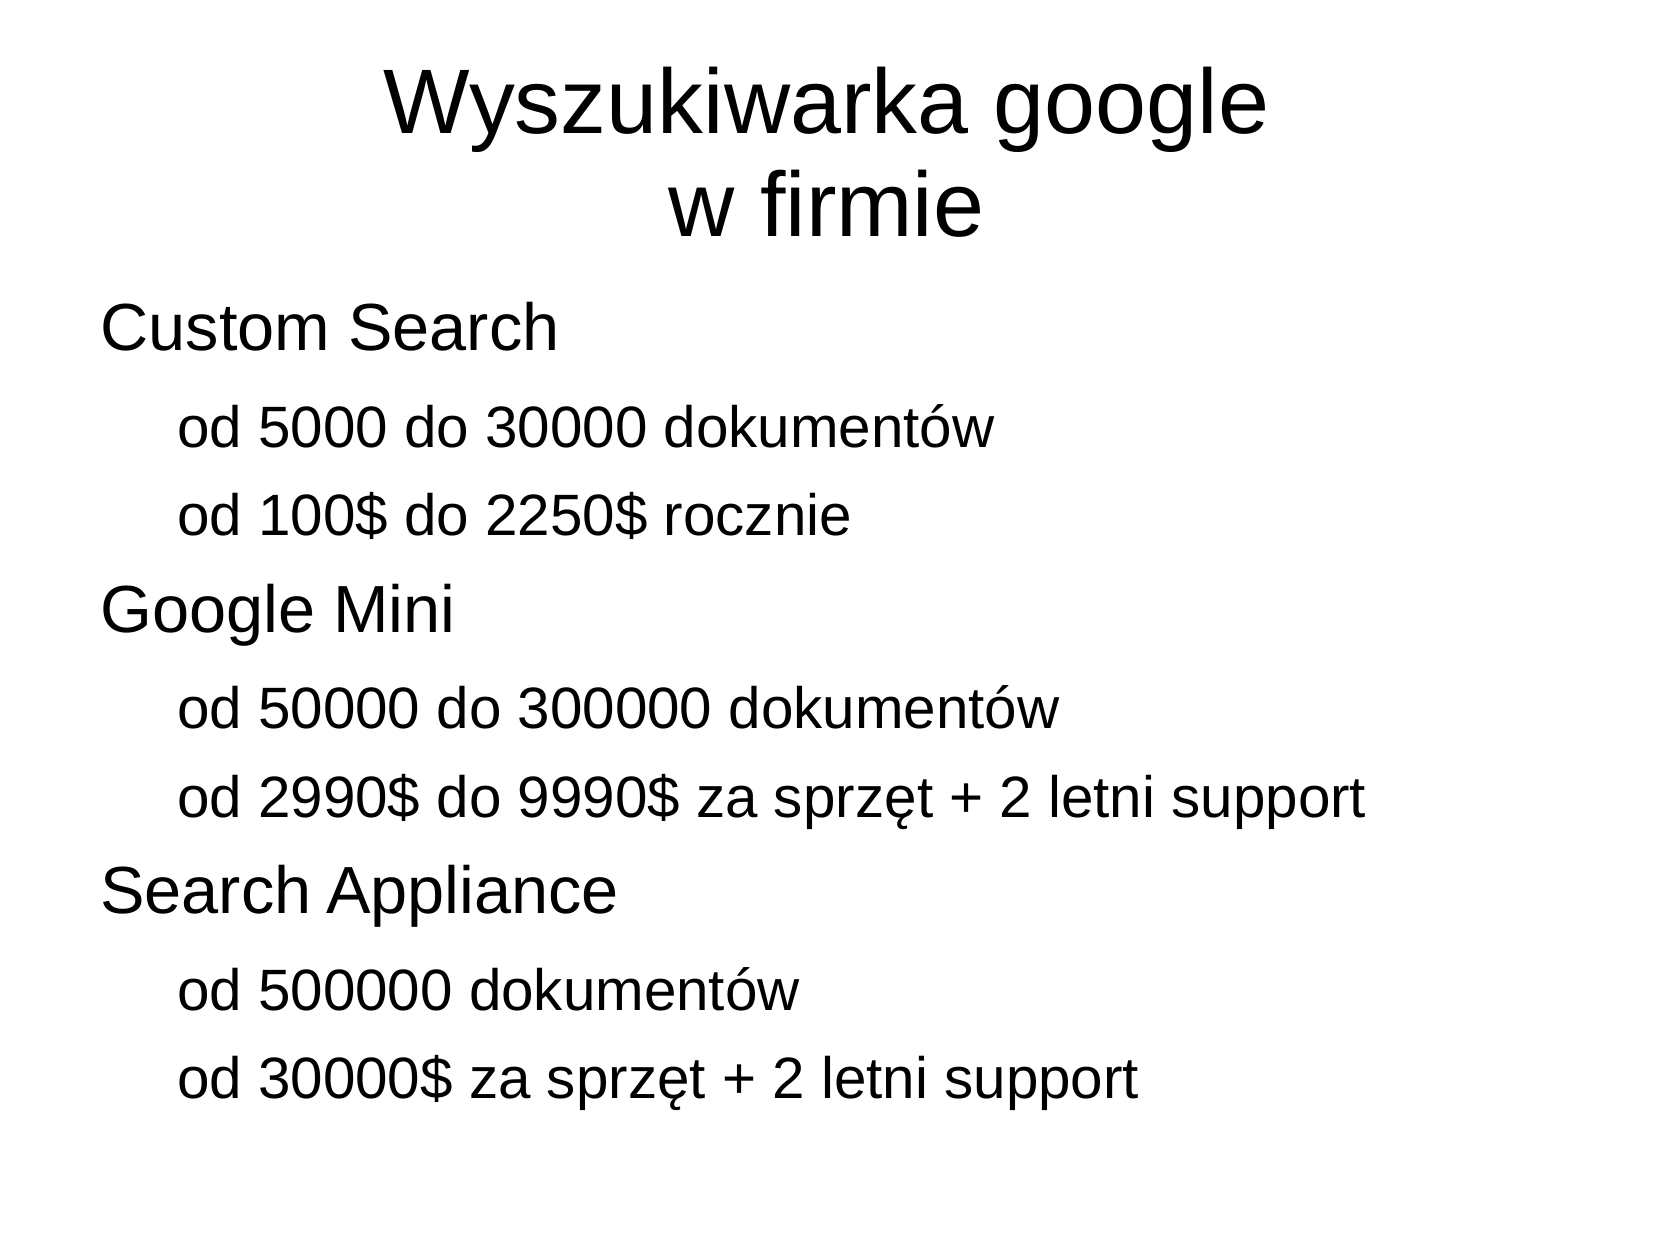

# Wyszukiwarka google w firmie
Custom Search
od 5000 do 30000 dokumentów
od 100$ do 2250$ rocznie
Google Mini
od 50000 do 300000 dokumentów
od 2990$ do 9990$ za sprzęt + 2 letni support
Search Appliance
od 500000 dokumentów
od 30000$ za sprzęt + 2 letni support